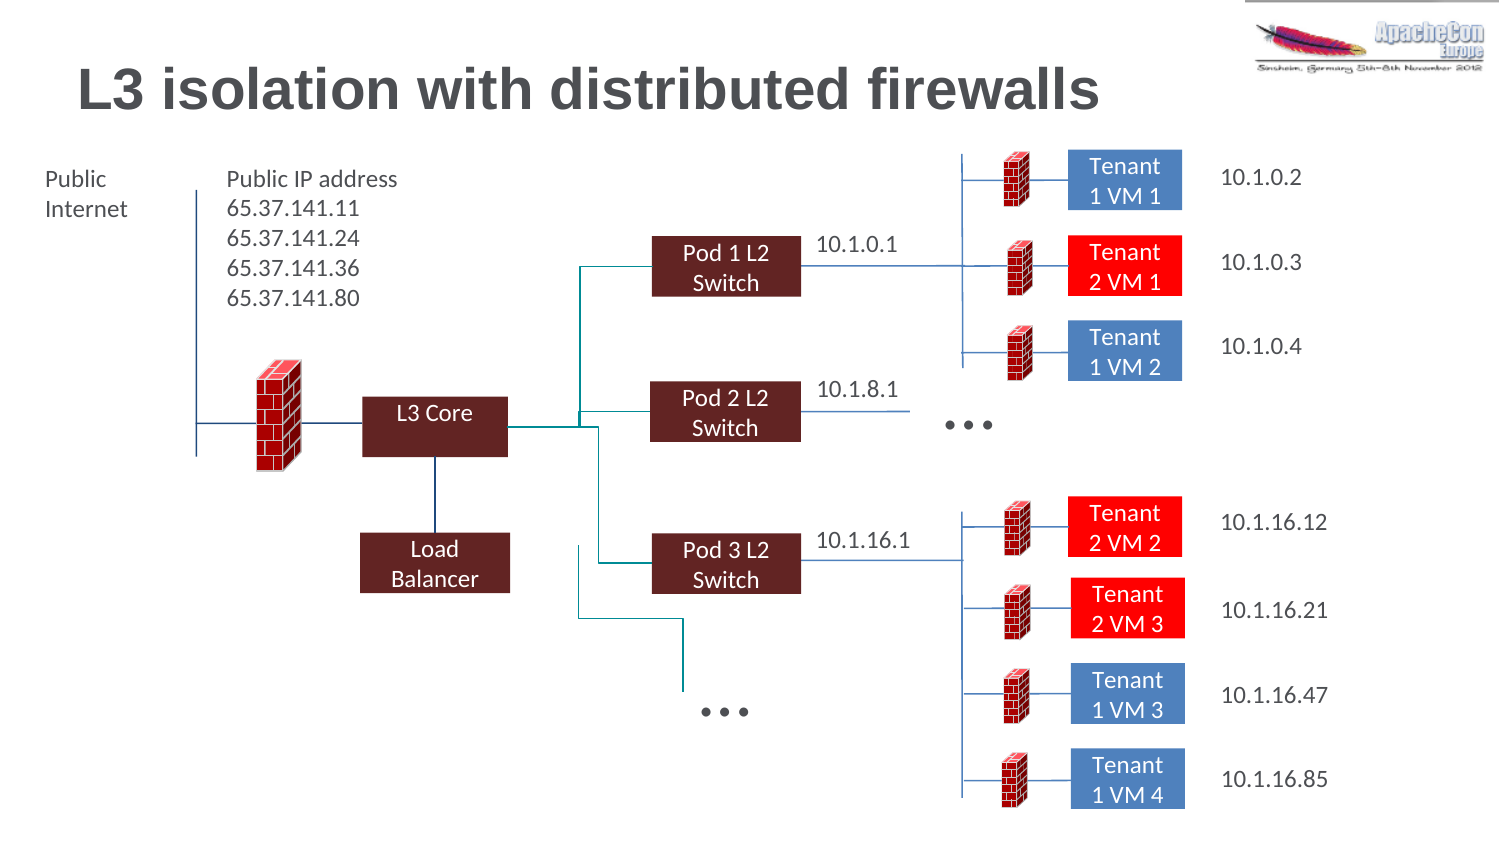

# L3 isolation with distributed firewalls
Tenant 1 VM 1
 10.1.0.2
Public IP address 65.37.141.11
65.37.141.24
65.37.141.36
65.37.141.80
Public Internet
10.1.0.1
Pod 1 L2 Switch
…
10.1.8.1
Pod 2 L2 Switch
L3 Core
10.1.16.1
Load Balancer
Pod 3 L2 Switch
…
Tenant 2 VM 1
 10.1.0.3
Tenant 1 VM 2
 10.1.0.4
Tenant 2 VM 2
 10.1.16.12
Tenant 2 VM 3
 10.1.16.21
Tenant 1 VM 3
 10.1.16.47
Tenant 1 VM 4
 10.1.16.85